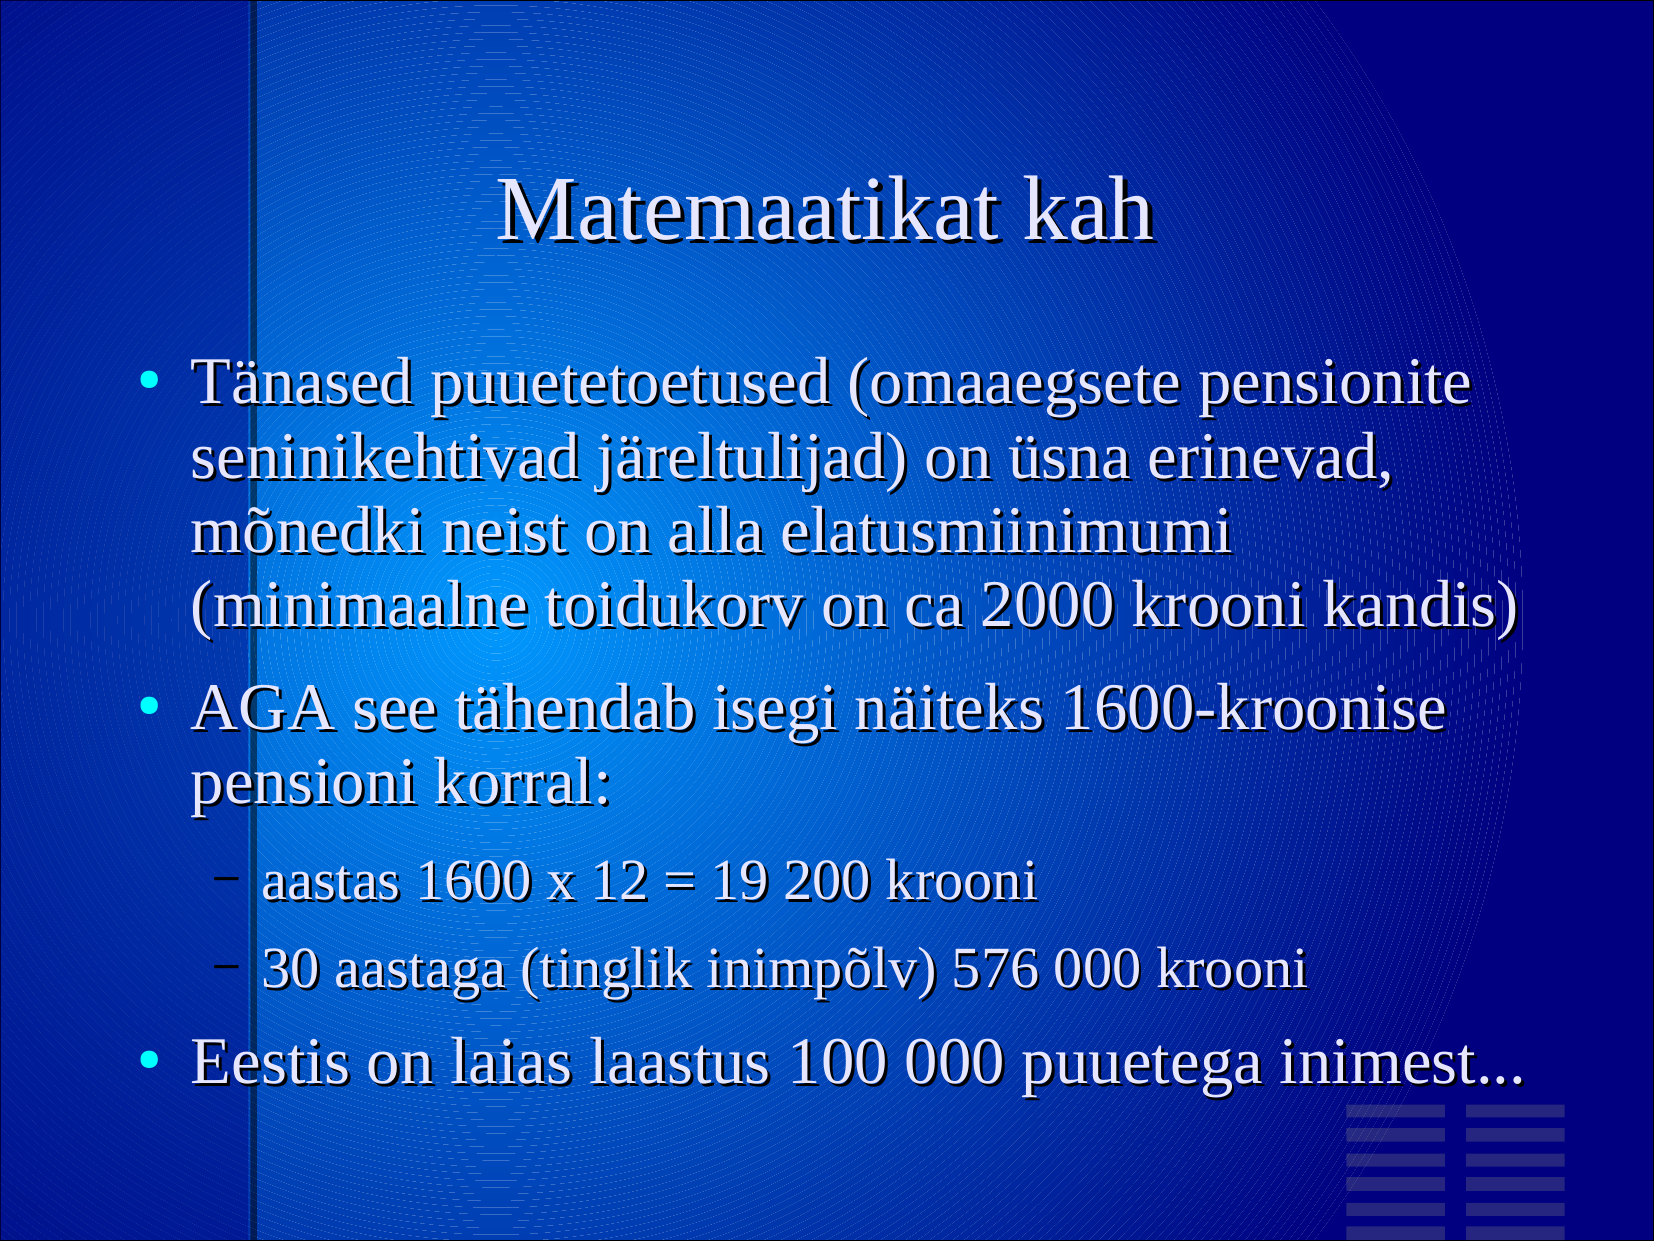

# Matemaatikat kah
Tänased puuetetoetused (omaaegsete pensionite seninikehtivad järeltulijad) on üsna erinevad, mõnedki neist on alla elatusmiinimumi (minimaalne toidukorv on ca 2000 krooni kandis)
AGA see tähendab isegi näiteks 1600-kroonise pensioni korral:
aastas 1600 x 12 = 19 200 krooni
30 aastaga (tinglik inimpõlv) 576 000 krooni
Eestis on laias laastus 100 000 puuetega inimest...